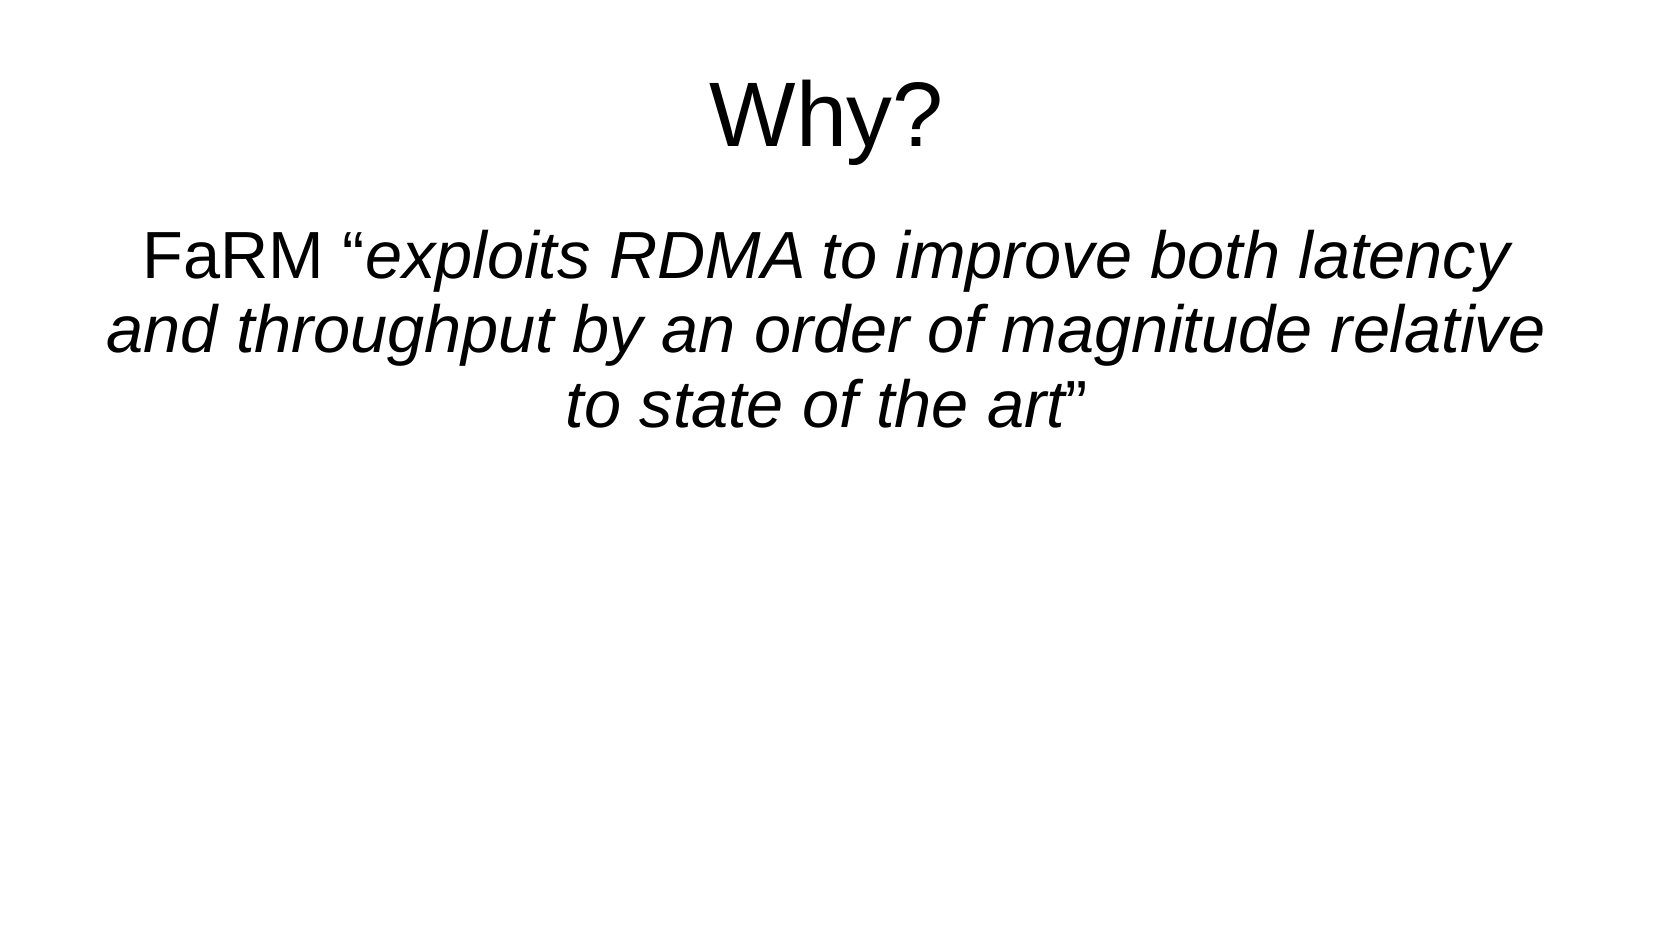

# Why?
FaRM “exploits RDMA to improve both latency and throughput by an order of magnitude relative to state of the art”